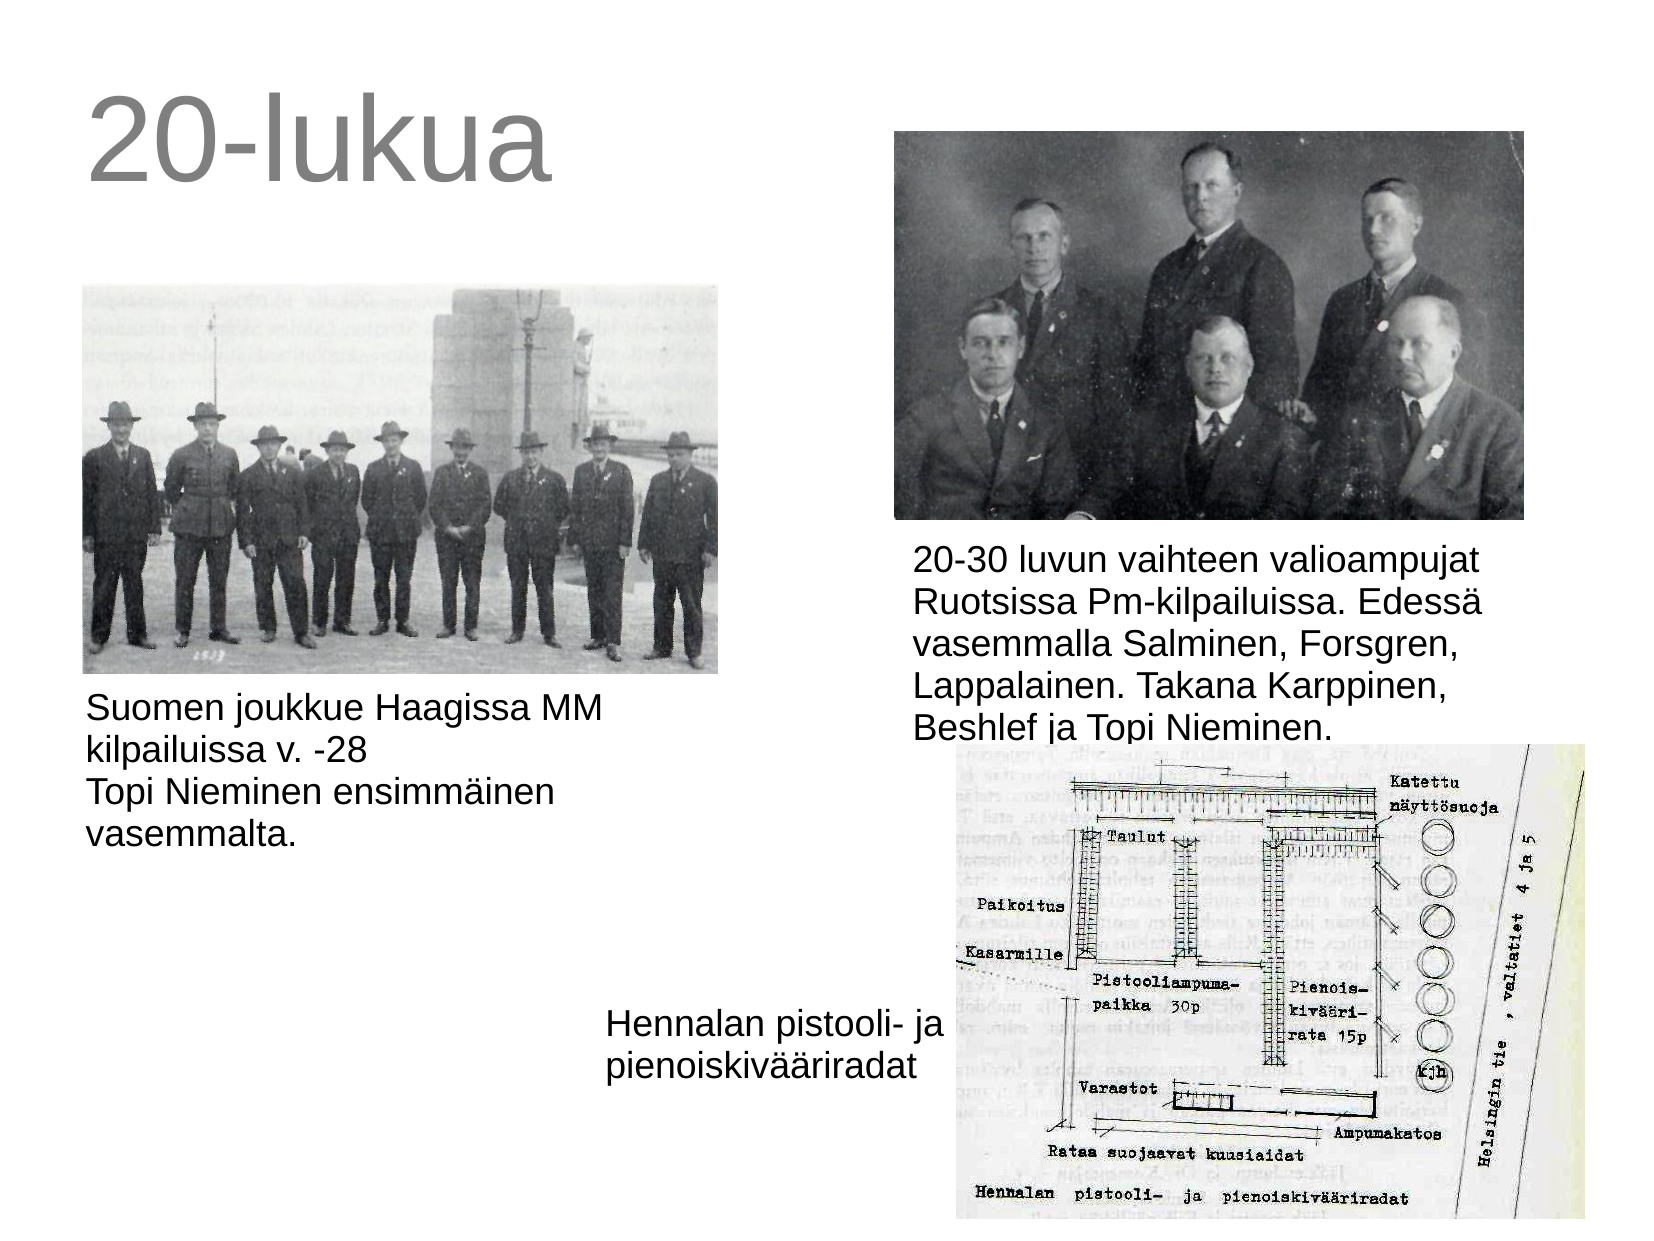

#
20-lukua
20-30 luvun vaihteen valioampujat Ruotsissa Pm-kilpailuissa. Edessä vasemmalla Salminen, Forsgren, Lappalainen. Takana Karppinen, Beshlef ja Topi Nieminen.
Suomen joukkue Haagissa MM kilpailuissa v. -28
Topi Nieminen ensimmäinen vasemmalta.
Hennalan pistooli- ja pienoiskivääriradat